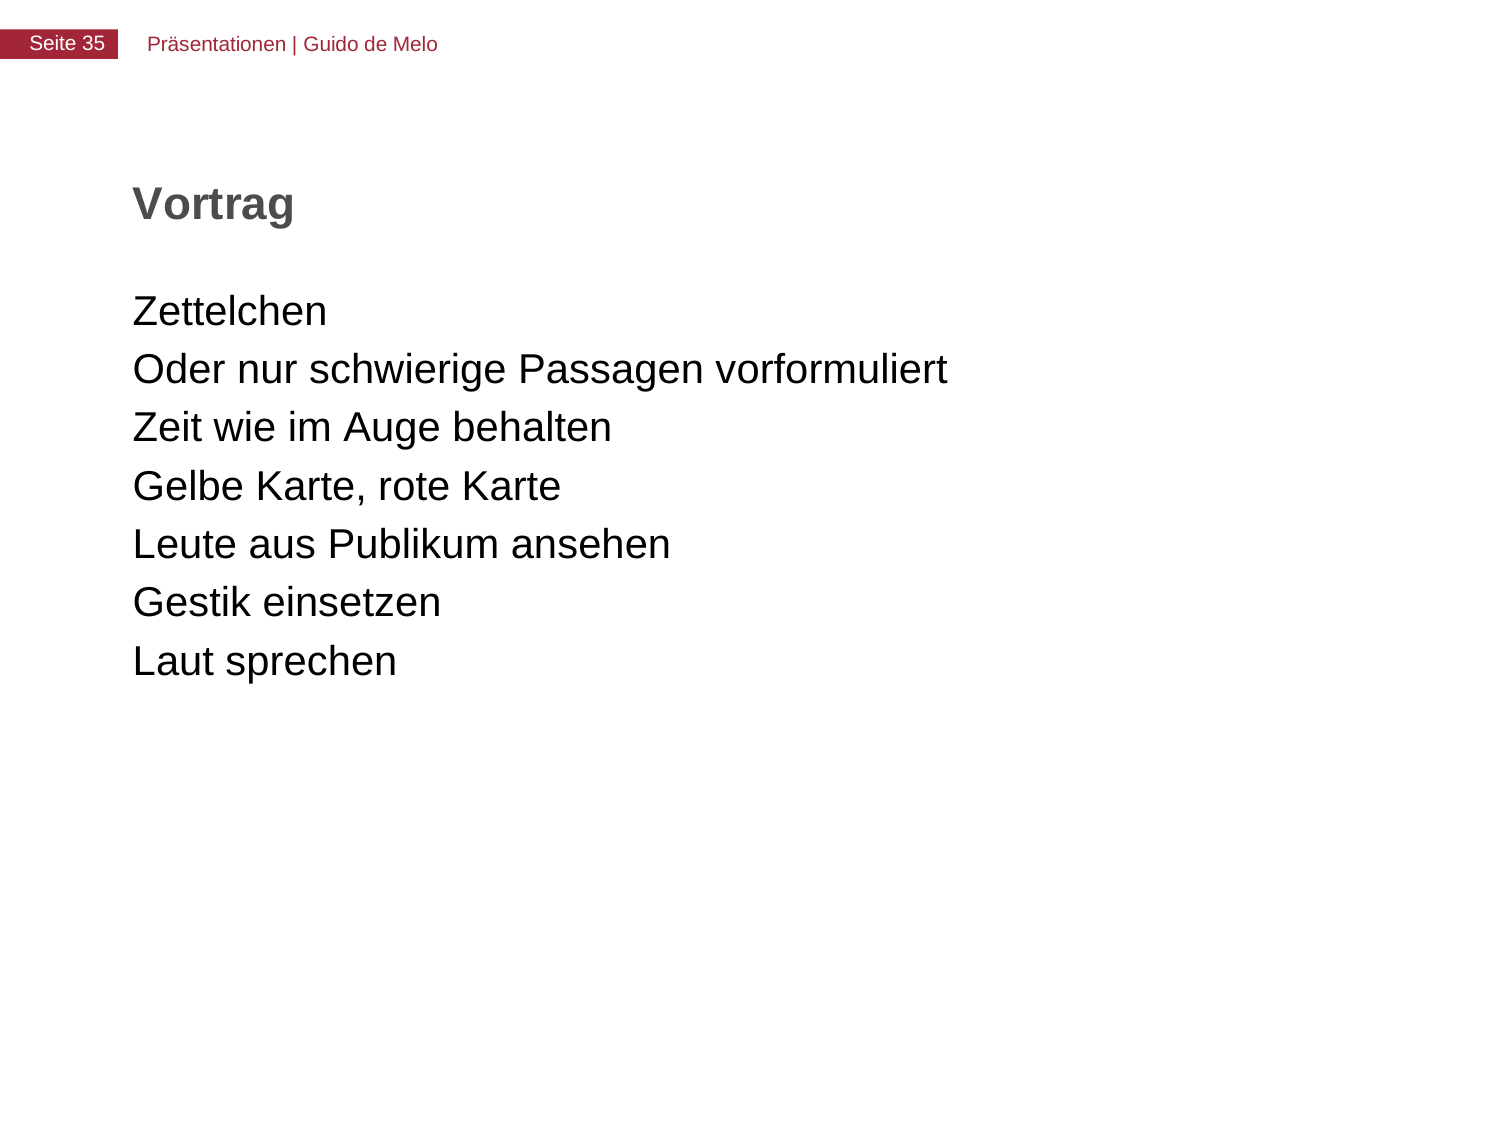

# Vortrag
Zettelchen
Oder nur schwierige Passagen vorformuliert
Zeit wie im Auge behalten
Gelbe Karte, rote Karte
Leute aus Publikum ansehen
Gestik einsetzen
Laut sprechen